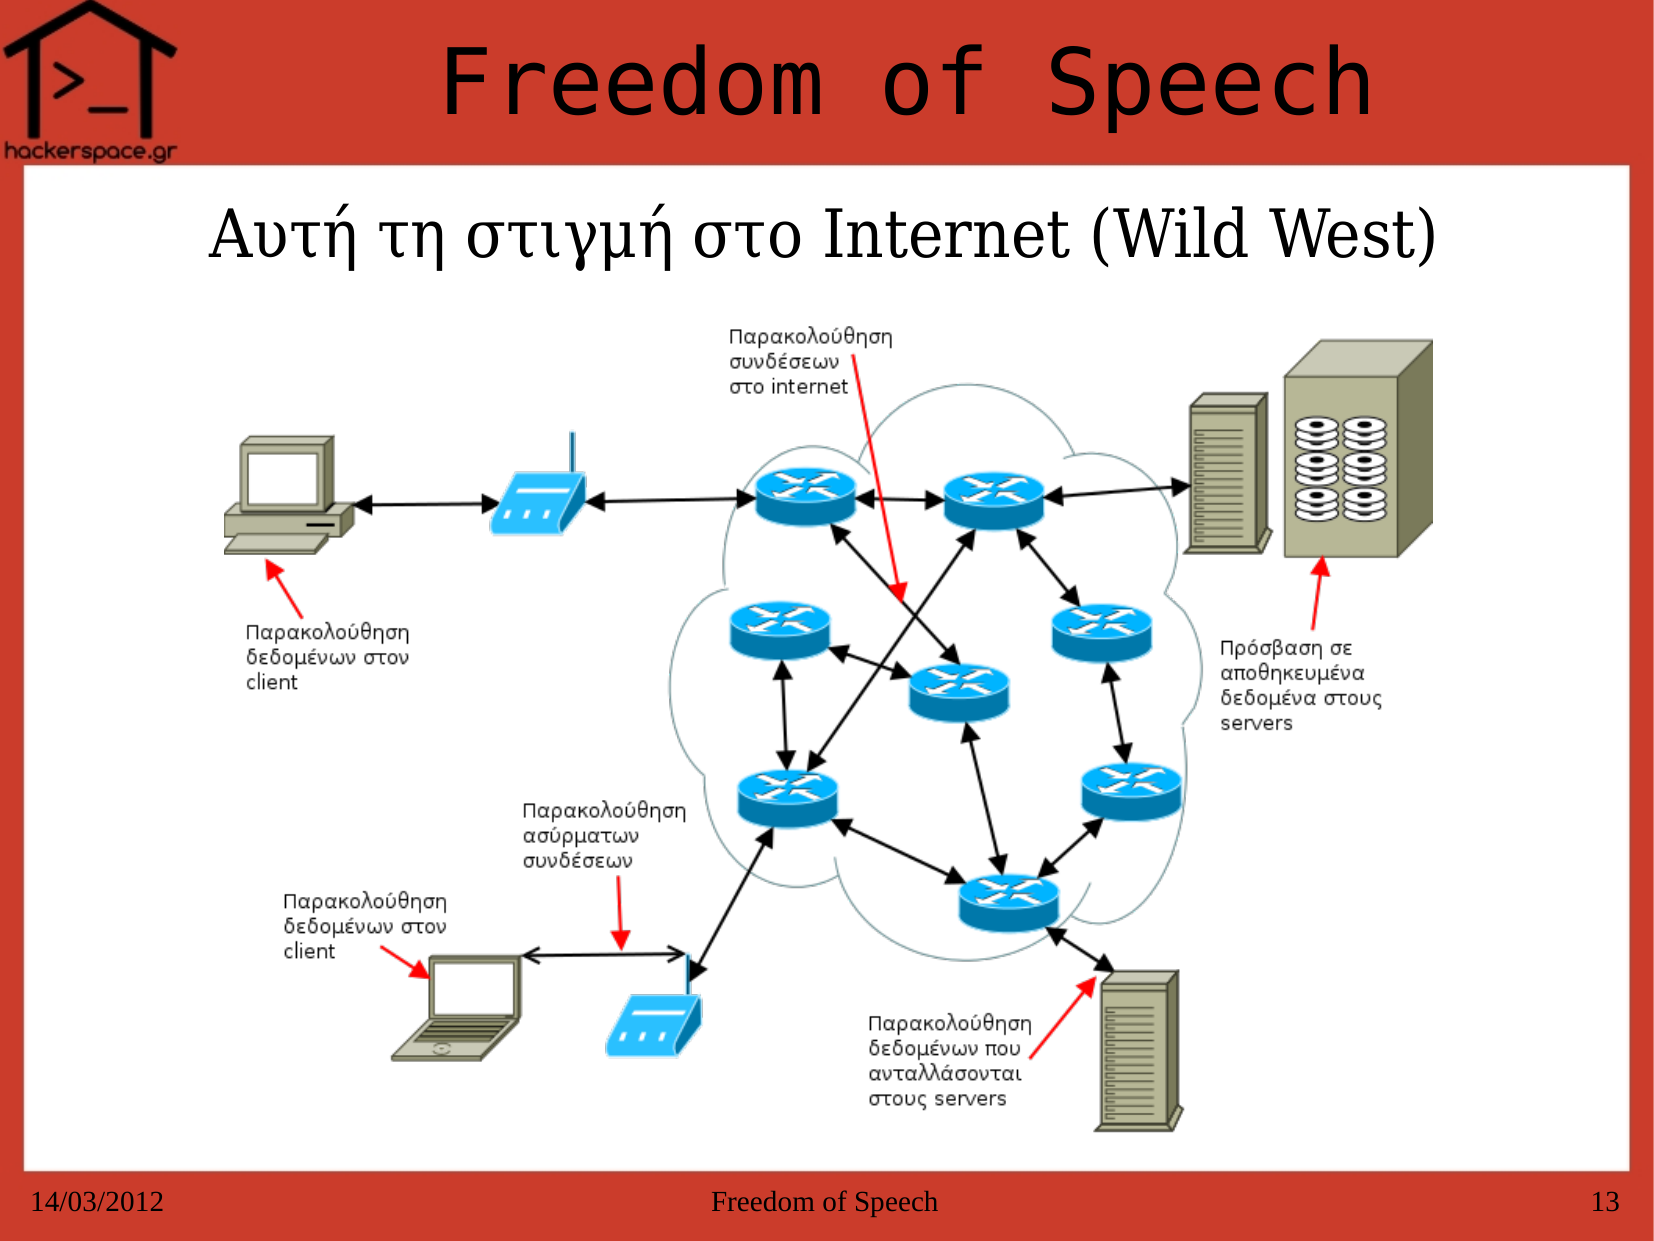

# Freedom of Speech
Αυτή τη στιγμή στο Internet (Wild West)
14/03/2012
Freedom of Speech
13